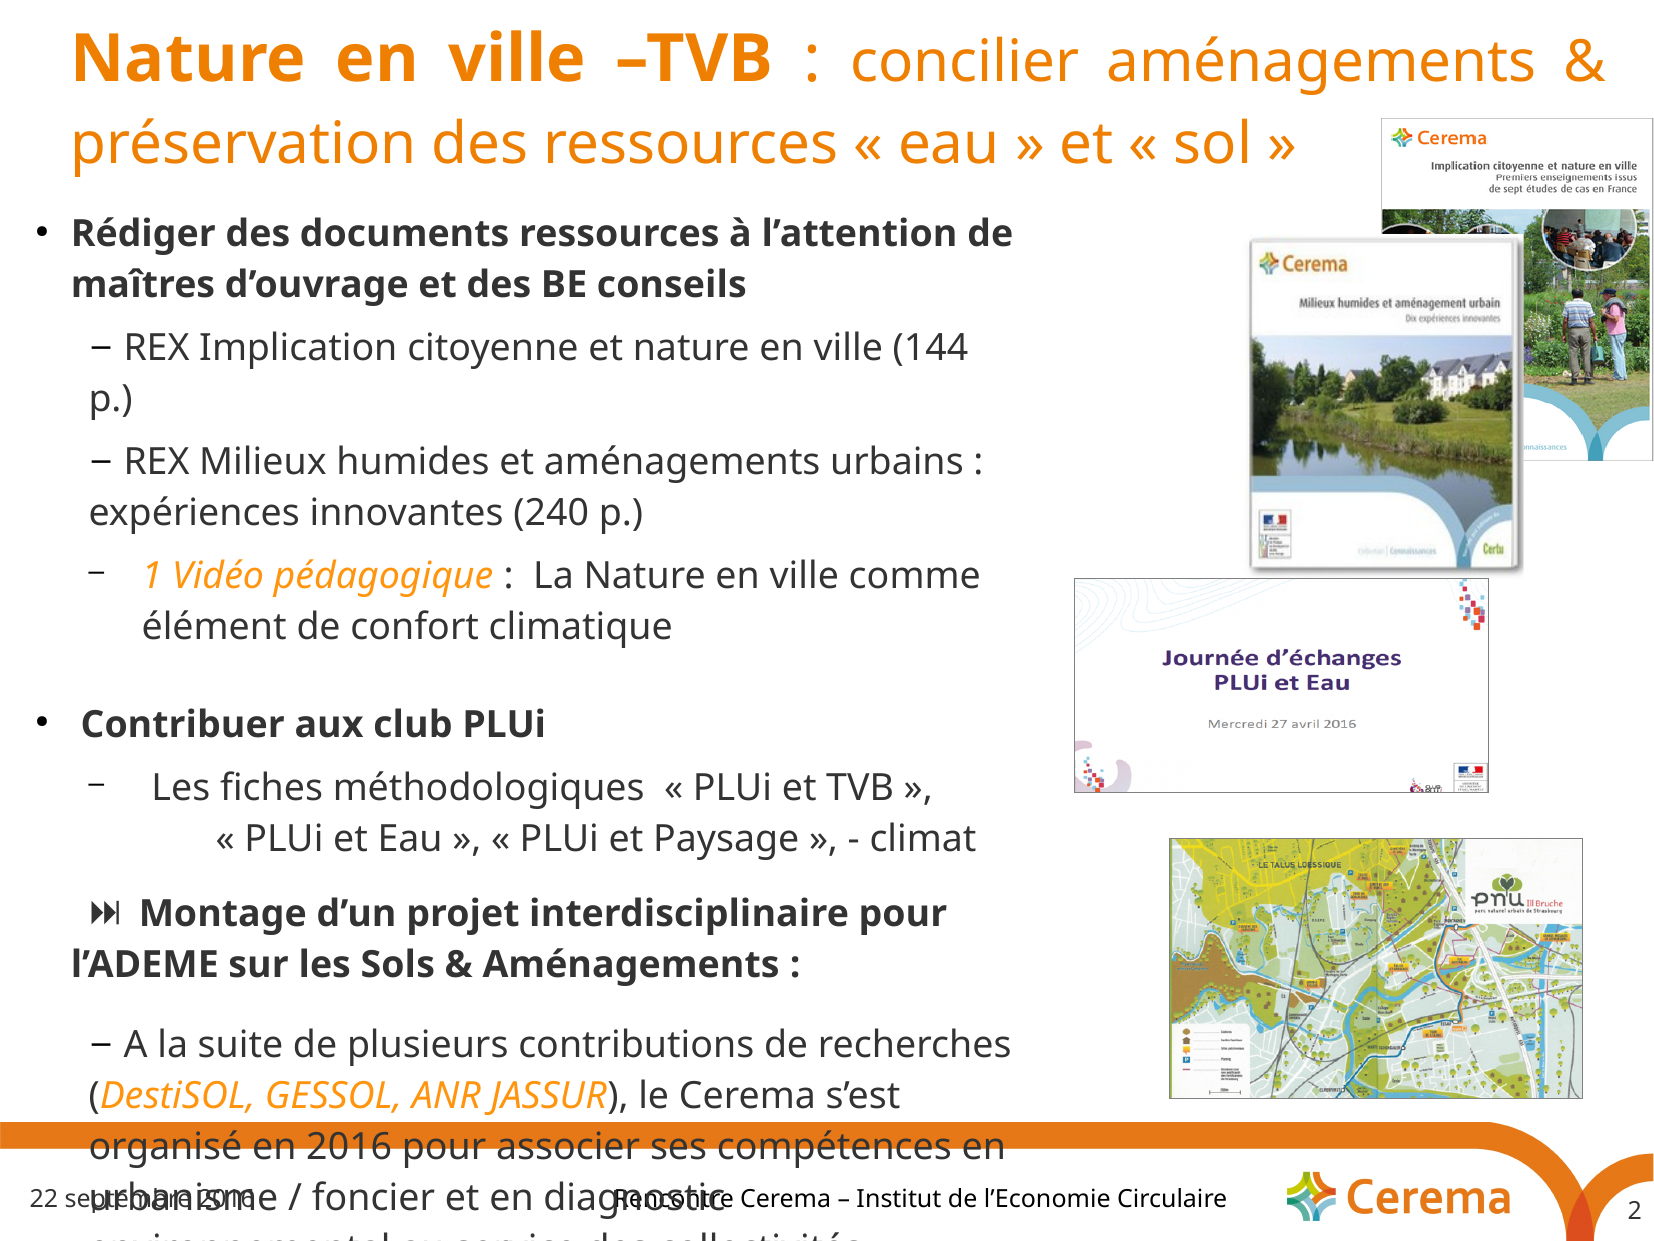

Nature en ville –TVB : concilier aménagements & préservation des ressources « eau » et « sol »
# Rédiger des documents ressources à l’attention de maîtres d’ouvrage et des BE conseils
 REX Implication citoyenne et nature en ville (144 p.)
 REX Milieux humides et aménagements urbains : expériences innovantes (240 p.)
1 Vidéo pédagogique : La Nature en ville comme élément de confort climatique
 Contribuer aux club PLUi
 Les fiches méthodologiques « PLUi et TVB », 		« PLUi et Eau », « PLUi et Paysage », - climat
  Montage d’un projet interdisciplinaire pour l’ADEME sur les Sols & Aménagements :
 A la suite de plusieurs contributions de recherches (DestiSOL, GESSOL, ANR JASSUR), le Cerema s’est organisé en 2016 pour associer ses compétences en urbanisme / foncier et en diagnostic environnemental au service des collectivités.
Titre de la présentation
2